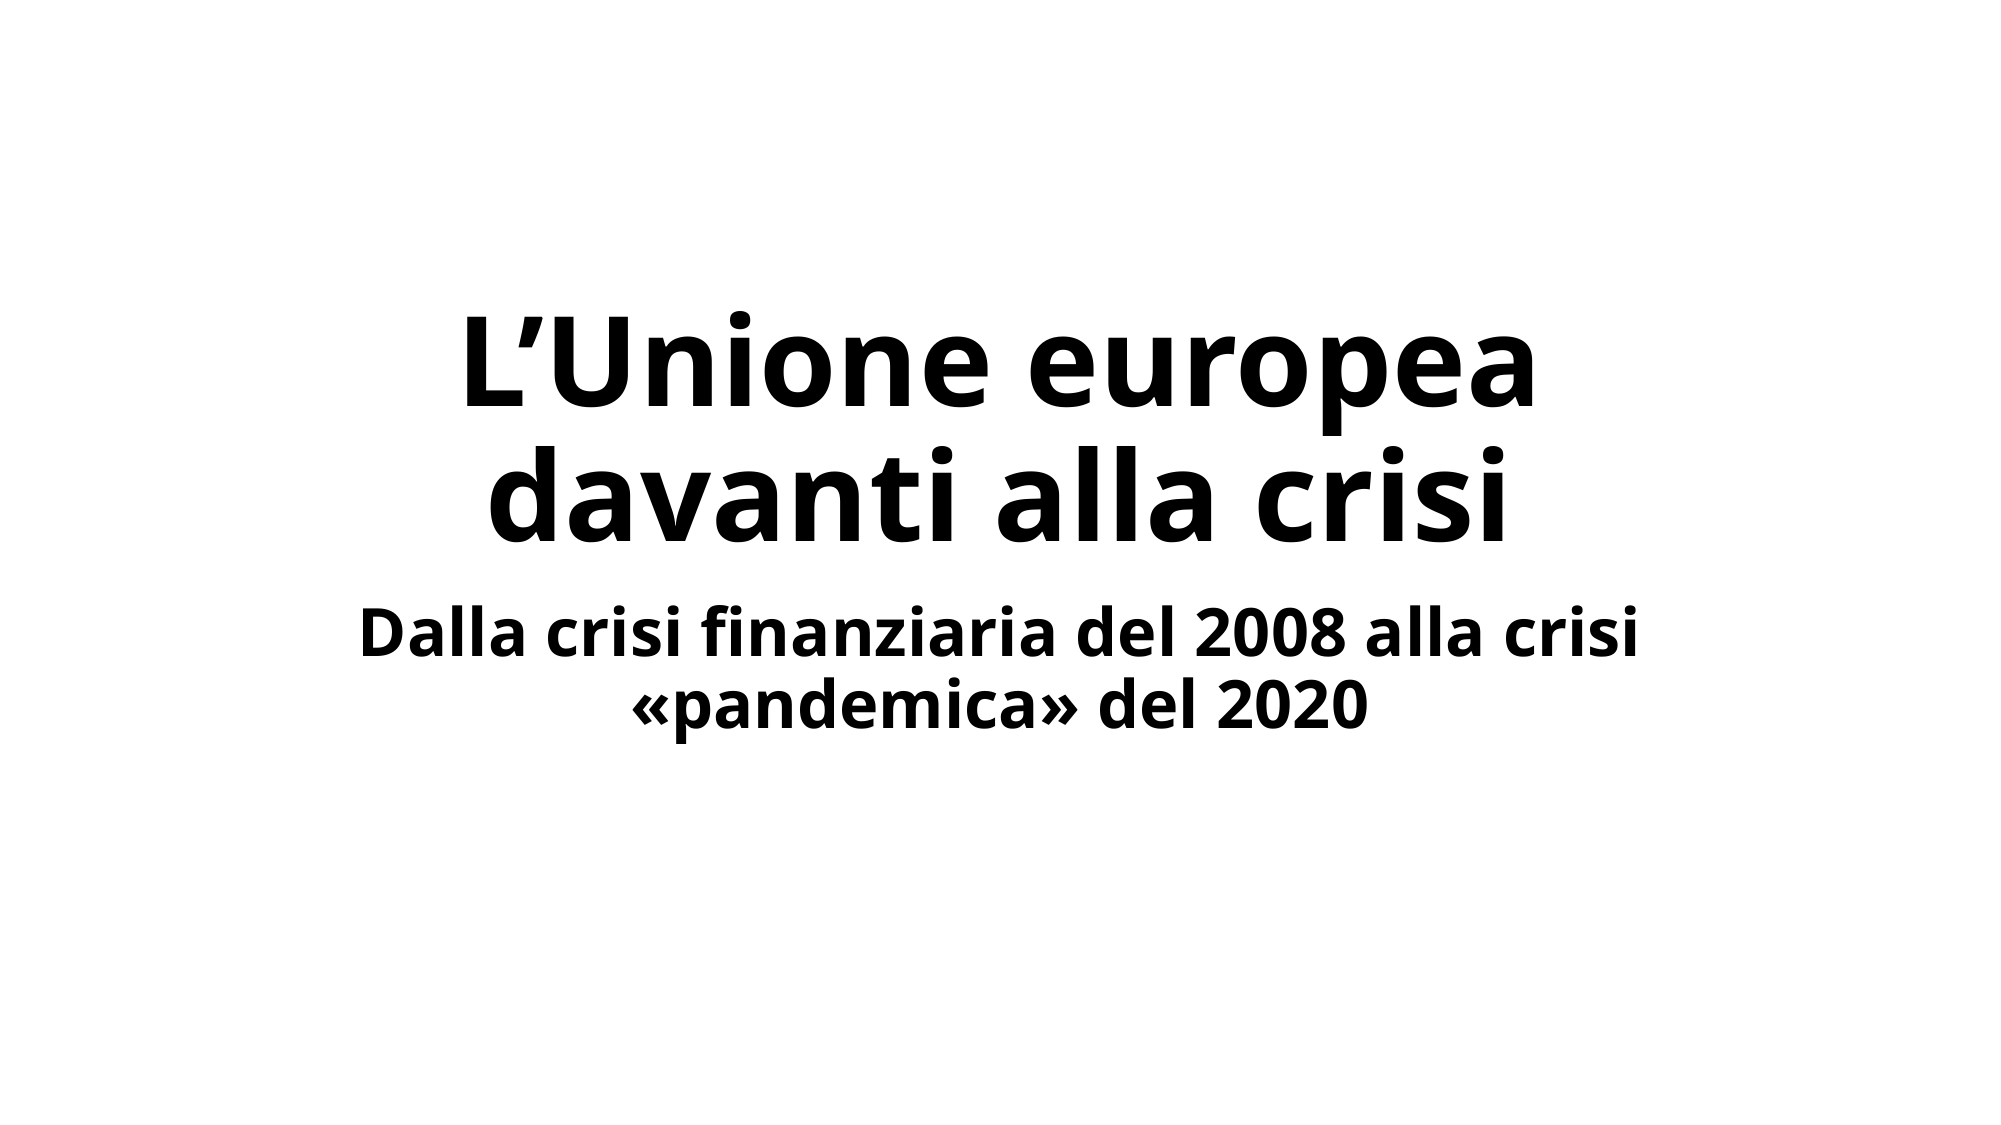

# L’Unione europea davanti alla crisi
Dalla crisi finanziaria del 2008 alla crisi «pandemica» del 2020